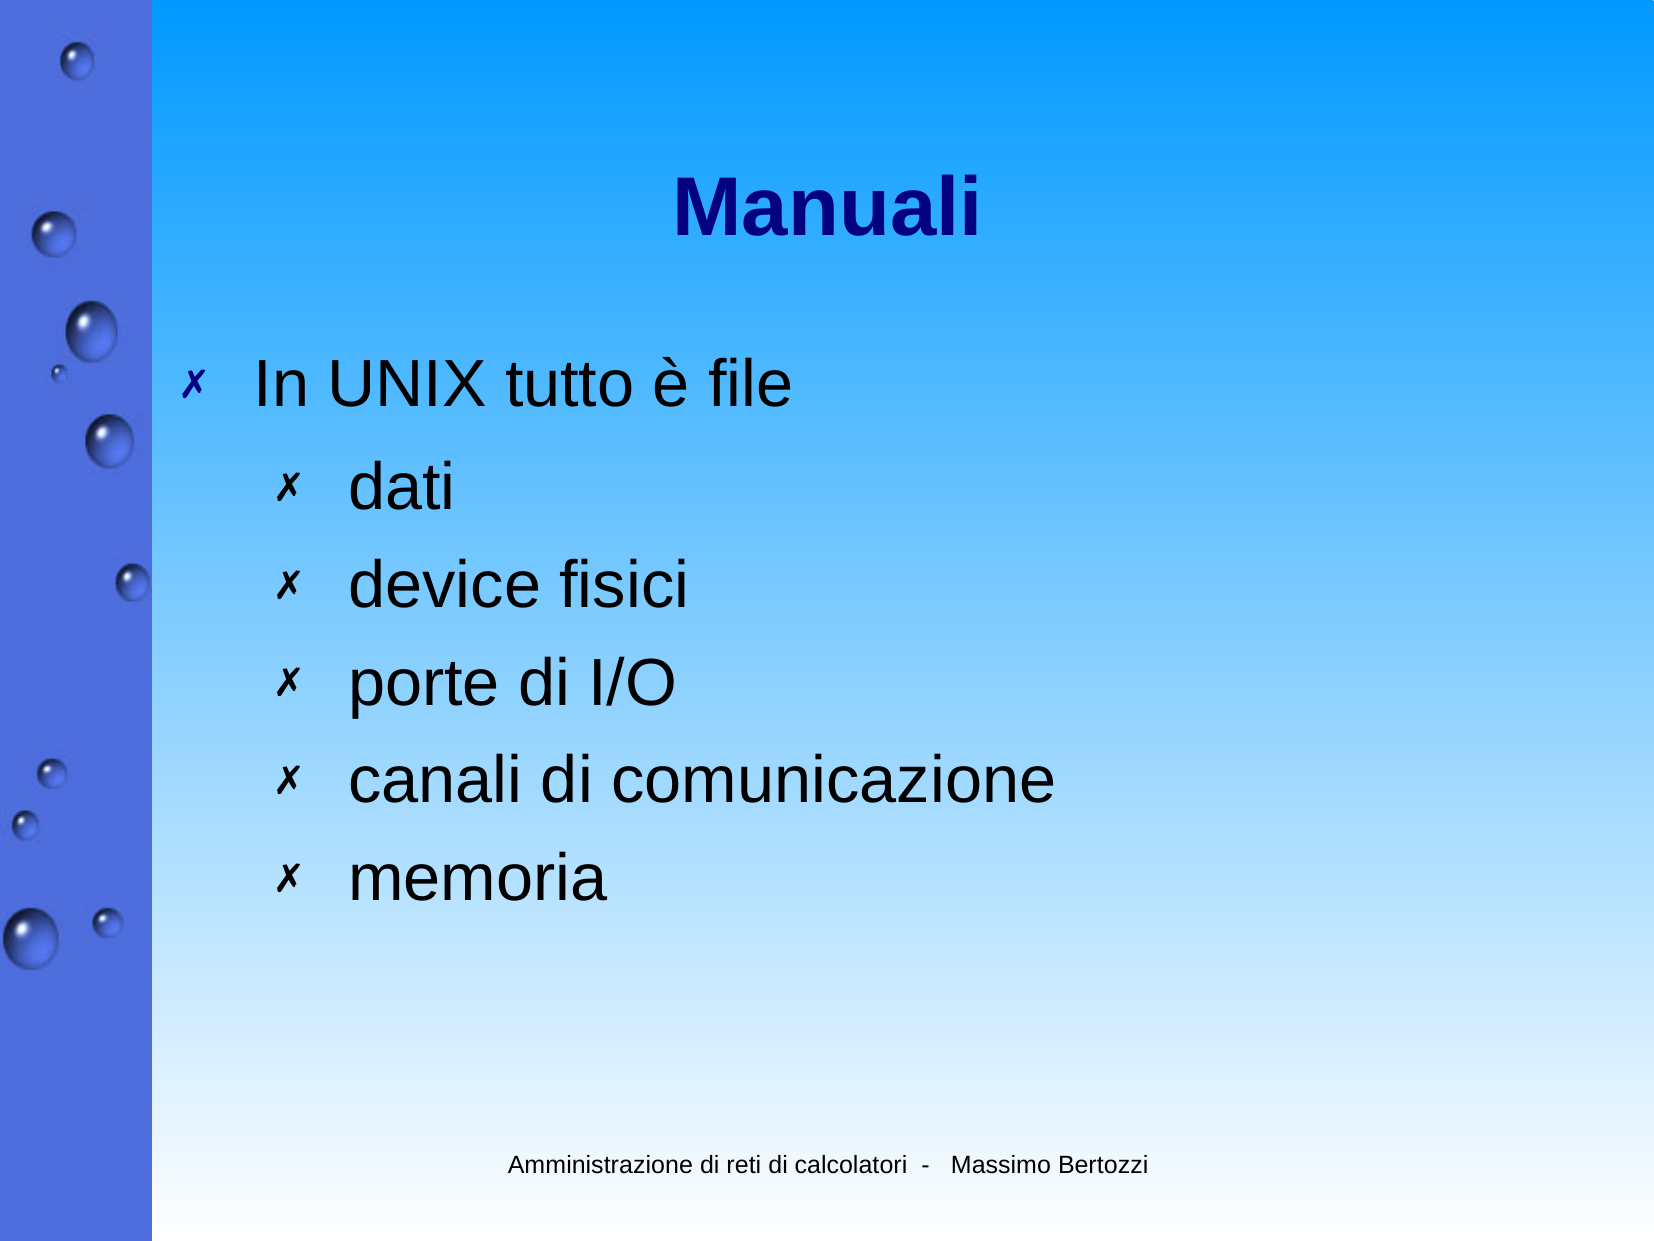

# Manuali
In UNIX tutto è file
dati
device fisici
porte di I/O
canali di comunicazione
memoria